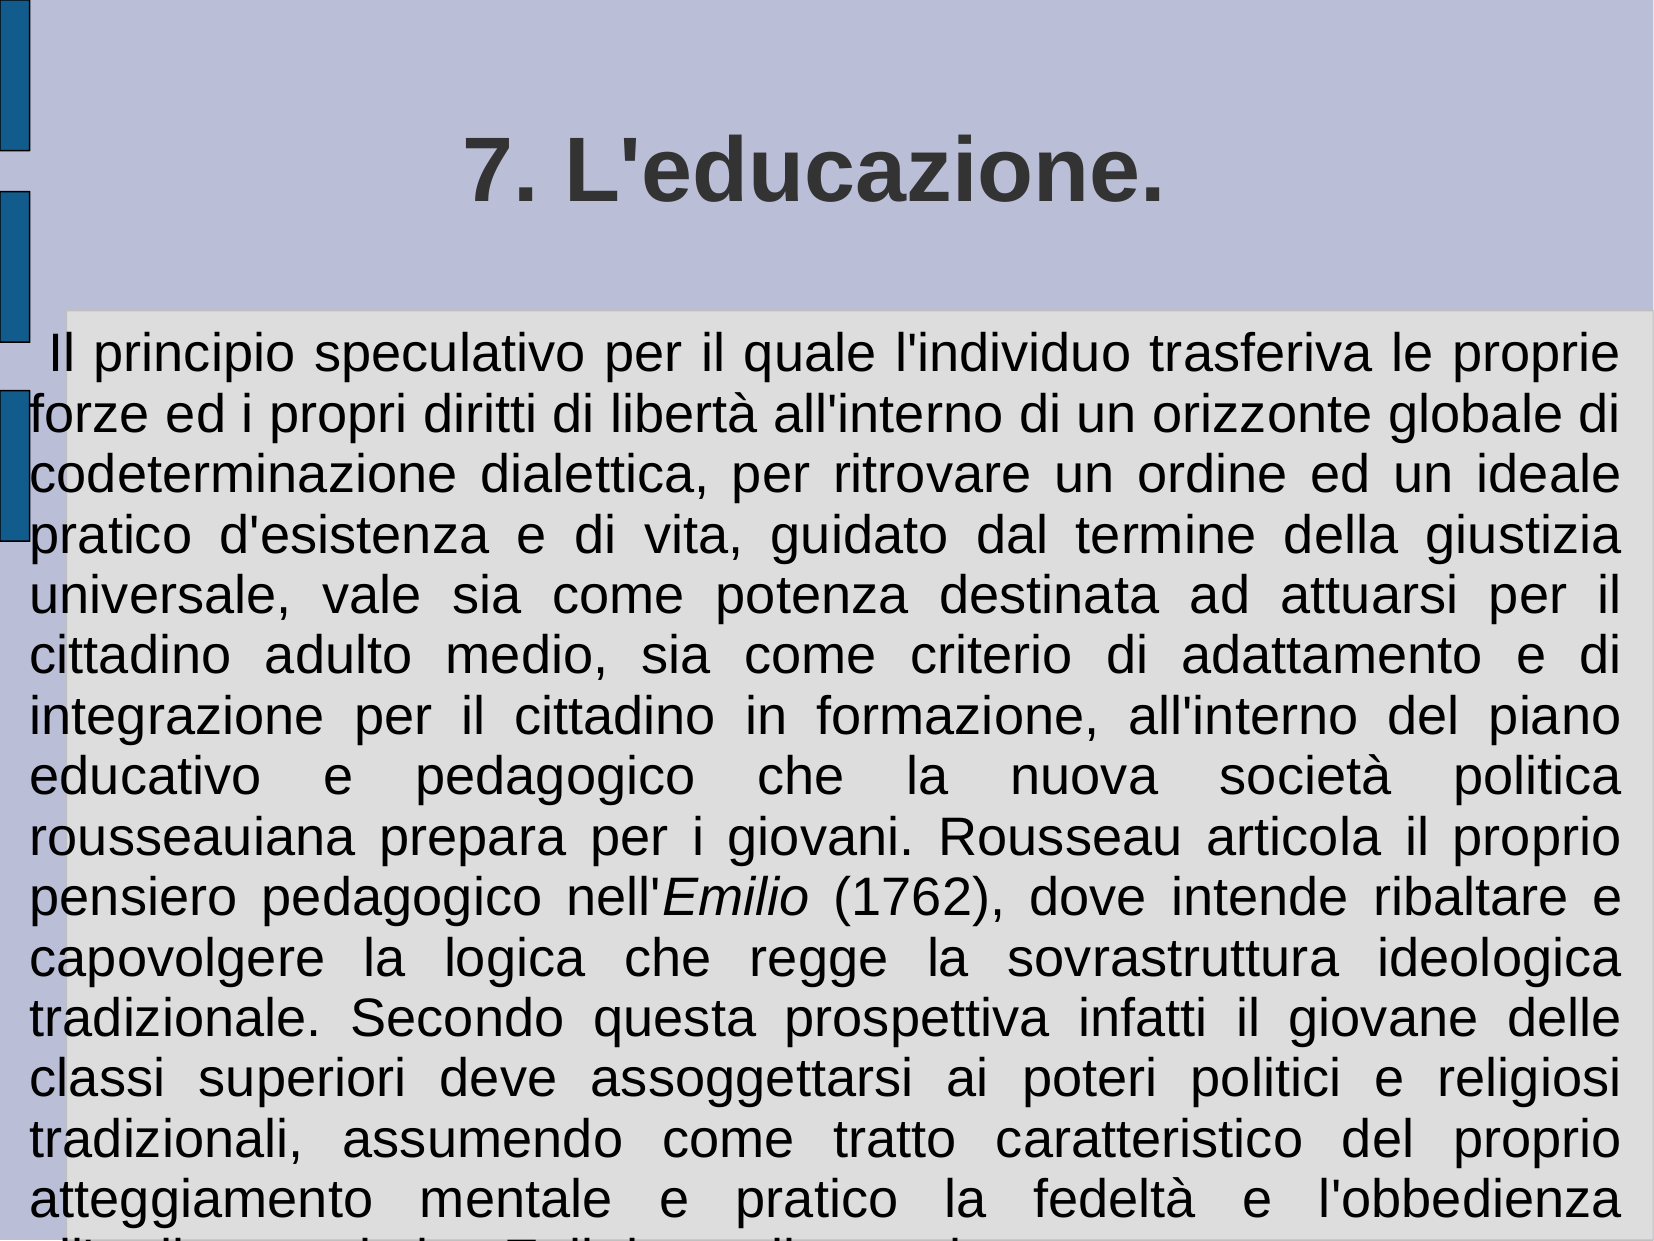

# 7. L'educazione.
 Il principio speculativo per il quale l'individuo trasferiva le proprie forze ed i propri diritti di libertà all'interno di un orizzonte globale di codeterminazione dialettica, per ritrovare un ordine ed un ideale pratico d'esistenza e di vita, guidato dal termine della giustizia universale, vale sia come potenza destinata ad attuarsi per il cittadino adulto medio, sia come criterio di adattamento e di integrazione per il cittadino in formazione, all'interno del piano educativo e pedagogico che la nuova società politica rousseauiana prepara per i giovani. Rousseau articola il proprio pensiero pedagogico nell'Emilio (1762), dove intende ribaltare e capovolgere la logica che regge la sovrastruttura ideologica tradizionale. Secondo questa prospettiva infatti il giovane delle classi superiori deve assoggettarsi ai poteri politici e religiosi tradizionali, assumendo come tratto caratteristico del proprio atteggiamento mentale e pratico la fedeltà e l'obbedienza all'ordine costituito. Egli deve alienare la